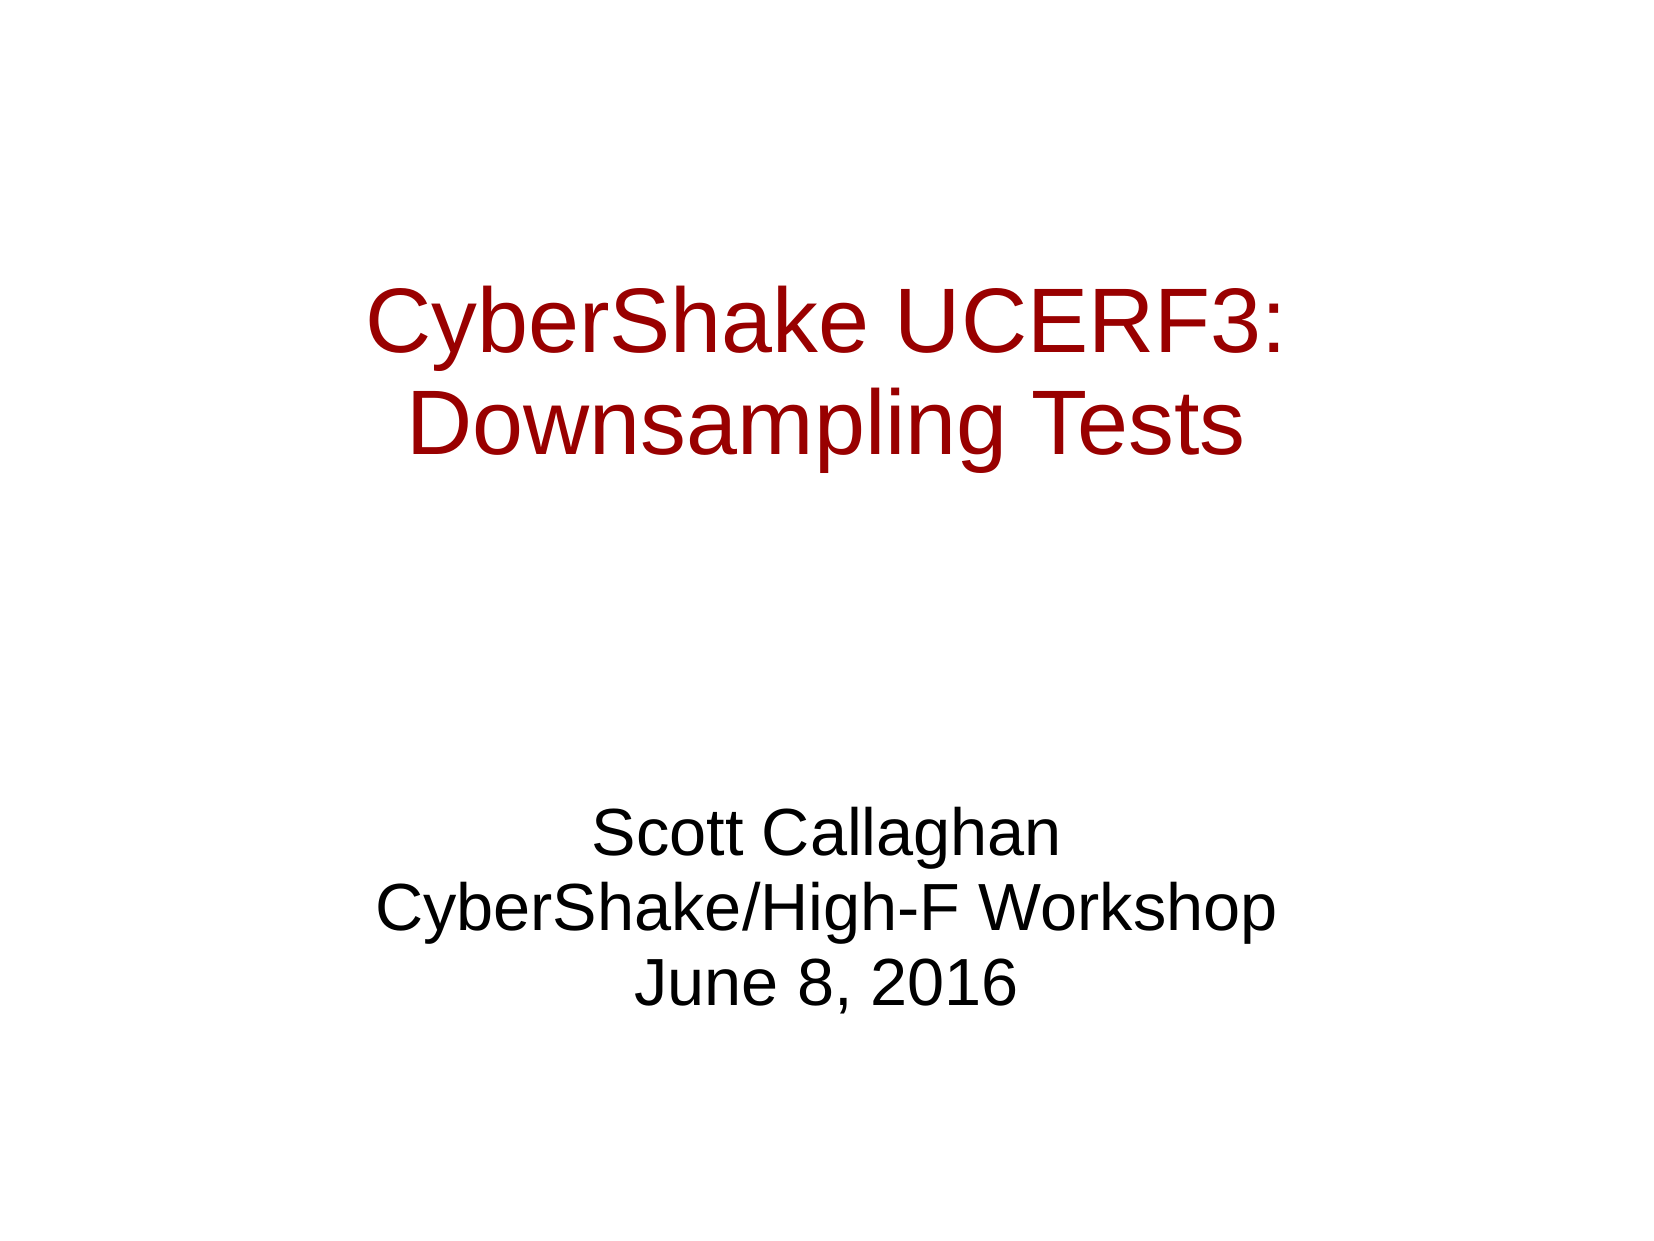

# CyberShake UCERF3: Downsampling Tests
Scott Callaghan
CyberShake/High-F Workshop
June 8, 2016